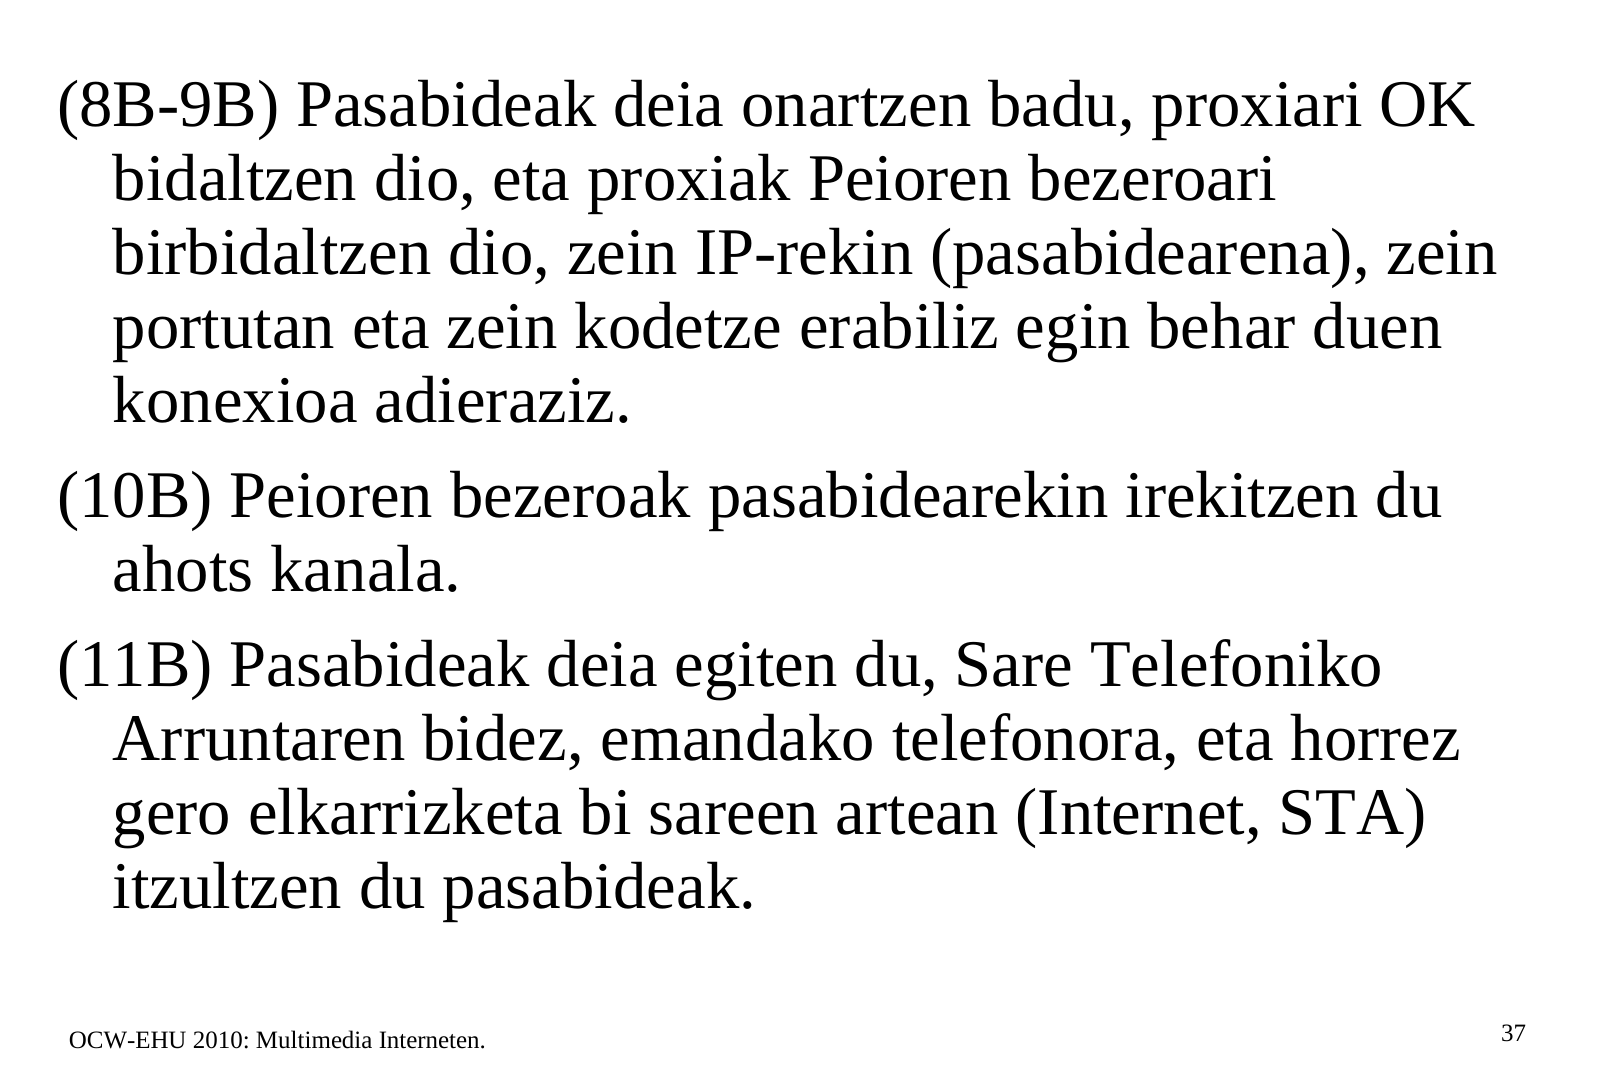

# (8B-9B) Pasabideak deia onartzen badu, proxiari OK bidaltzen dio, eta proxiak Peioren bezeroari birbidaltzen dio, zein IP-rekin (pasabidearena), zein portutan eta zein kodetze erabiliz egin behar duen konexioa adieraziz.
(10B) Peioren bezeroak pasabidearekin irekitzen du ahots kanala.
(11B) Pasabideak deia egiten du, Sare Telefoniko Arruntaren bidez, emandako telefonora, eta horrez gero elkarrizketa bi sareen artean (Internet, STA) itzultzen du pasabideak.
37